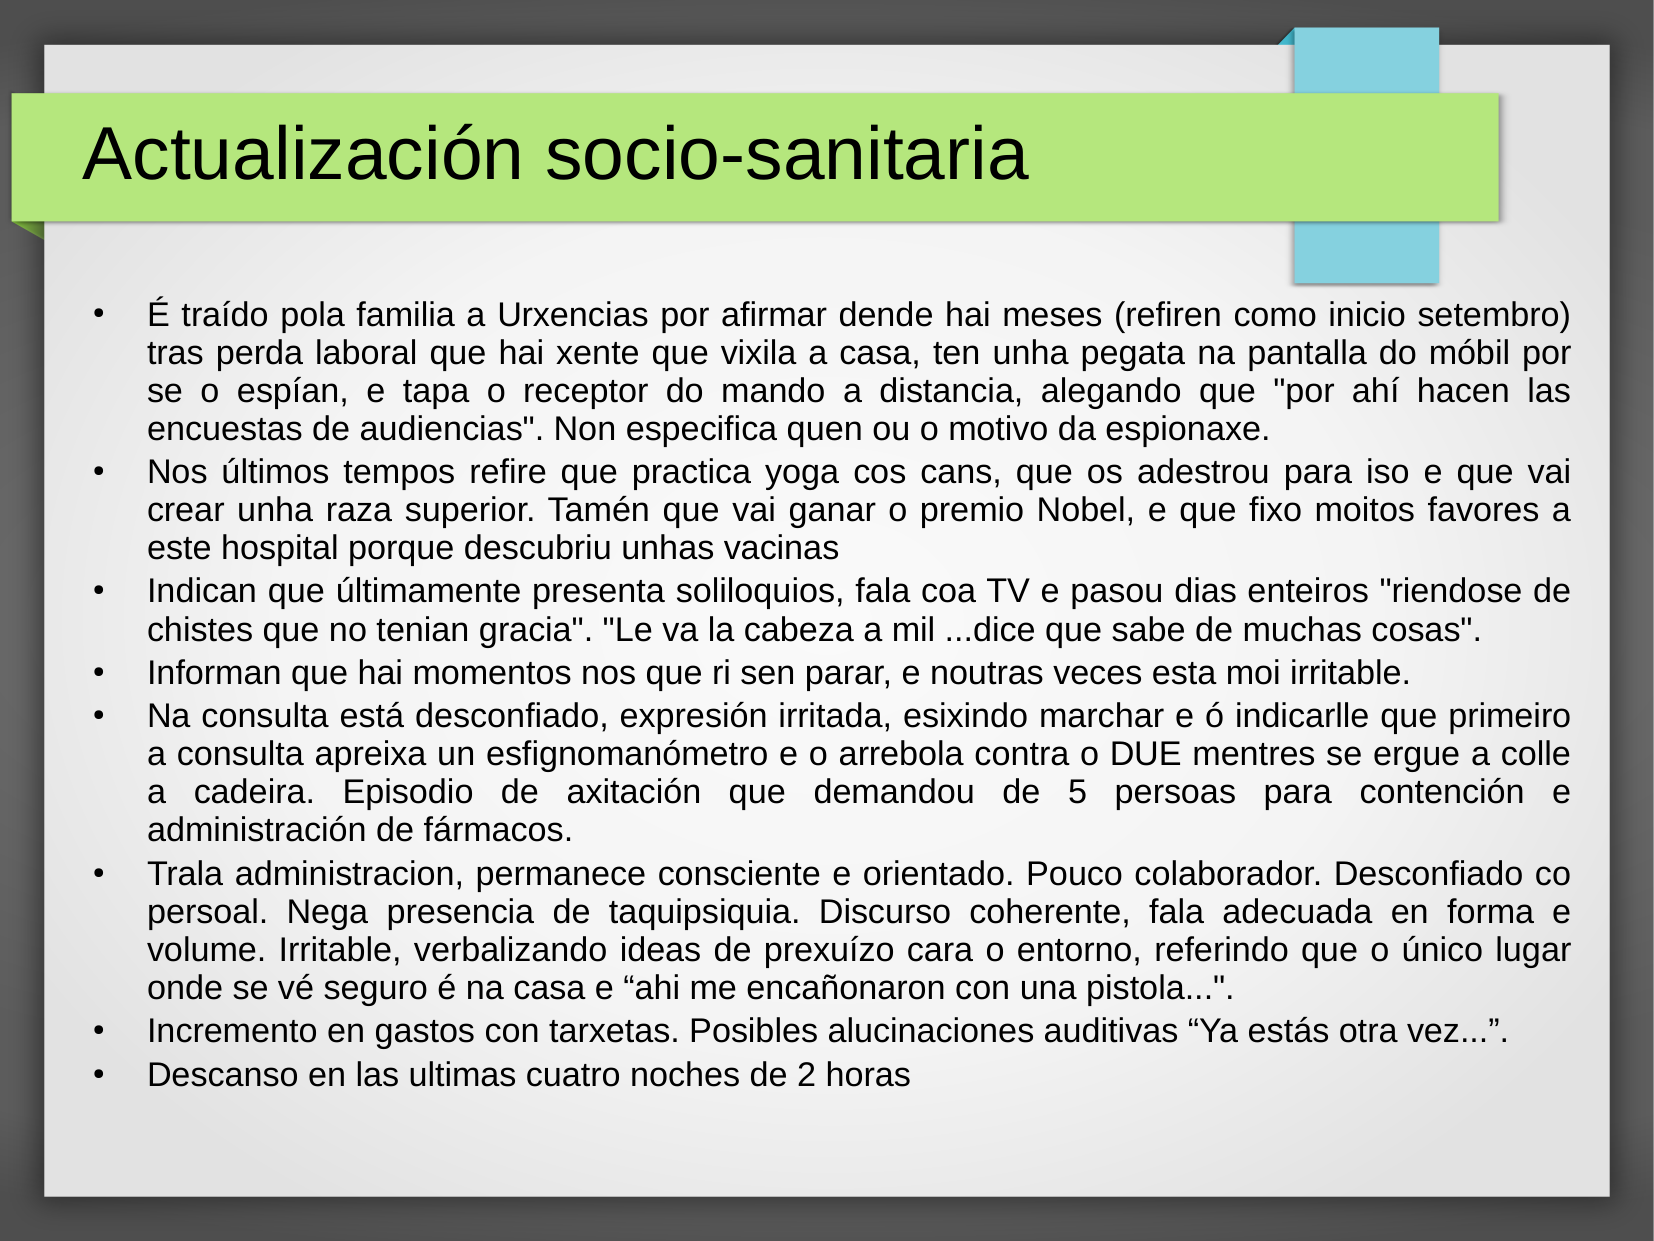

# Actualización socio-sanitaria
É traído pola familia a Urxencias por afirmar dende hai meses (refiren como inicio setembro) tras perda laboral que hai xente que vixila a casa, ten unha pegata na pantalla do móbil por se o espían, e tapa o receptor do mando a distancia, alegando que "por ahí hacen las encuestas de audiencias". Non especifica quen ou o motivo da espionaxe.
Nos últimos tempos refire que practica yoga cos cans, que os adestrou para iso e que vai crear unha raza superior. Tamén que vai ganar o premio Nobel, e que fixo moitos favores a este hospital porque descubriu unhas vacinas
Indican que últimamente presenta soliloquios, fala coa TV e pasou dias enteiros "riendose de chistes que no tenian gracia". "Le va la cabeza a mil ...dice que sabe de muchas cosas".
Informan que hai momentos nos que ri sen parar, e noutras veces esta moi irritable.
Na consulta está desconfiado, expresión irritada, esixindo marchar e ó indicarlle que primeiro a consulta apreixa un esfignomanómetro e o arrebola contra o DUE mentres se ergue a colle a cadeira. Episodio de axitación que demandou de 5 persoas para contención e administración de fármacos.
Trala administracion, permanece consciente e orientado. Pouco colaborador. Desconfiado co persoal. Nega presencia de taquipsiquia. Discurso coherente, fala adecuada en forma e volume. Irritable, verbalizando ideas de prexuízo cara o entorno, referindo que o único lugar onde se vé seguro é na casa e “ahi me encañonaron con una pistola...".
Incremento en gastos con tarxetas. Posibles alucinaciones auditivas “Ya estás otra vez...”.
Descanso en las ultimas cuatro noches de 2 horas